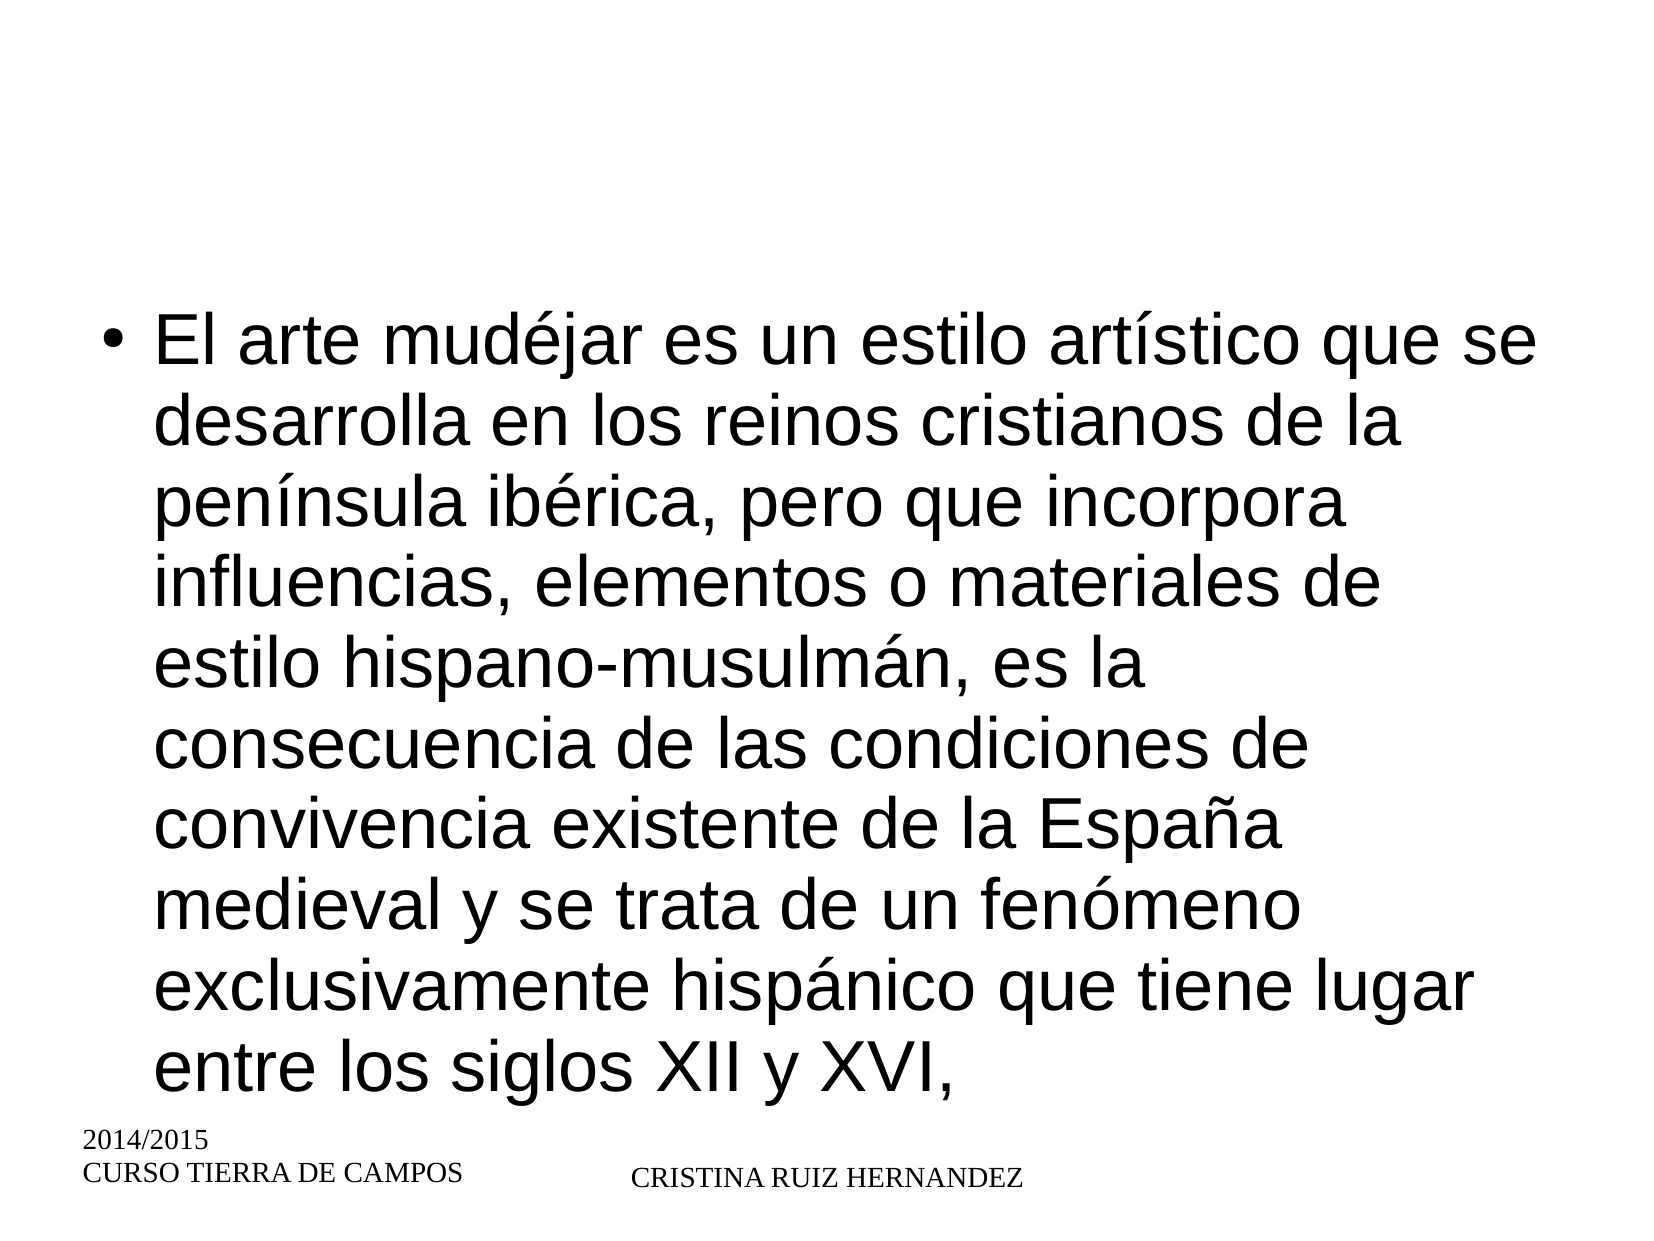

# ARTE MUDEJAR
El arte mudéjar es un estilo artístico que se desarrolla en los reinos cristianos de la península ibérica, pero que incorpora influencias, elementos o materiales de estilo hispano-musulmán, es la consecuencia de las condiciones de convivencia existente de la España medieval y se trata de un fenómeno exclusivamente hispánico que tiene lugar entre los siglos XII y XVI,